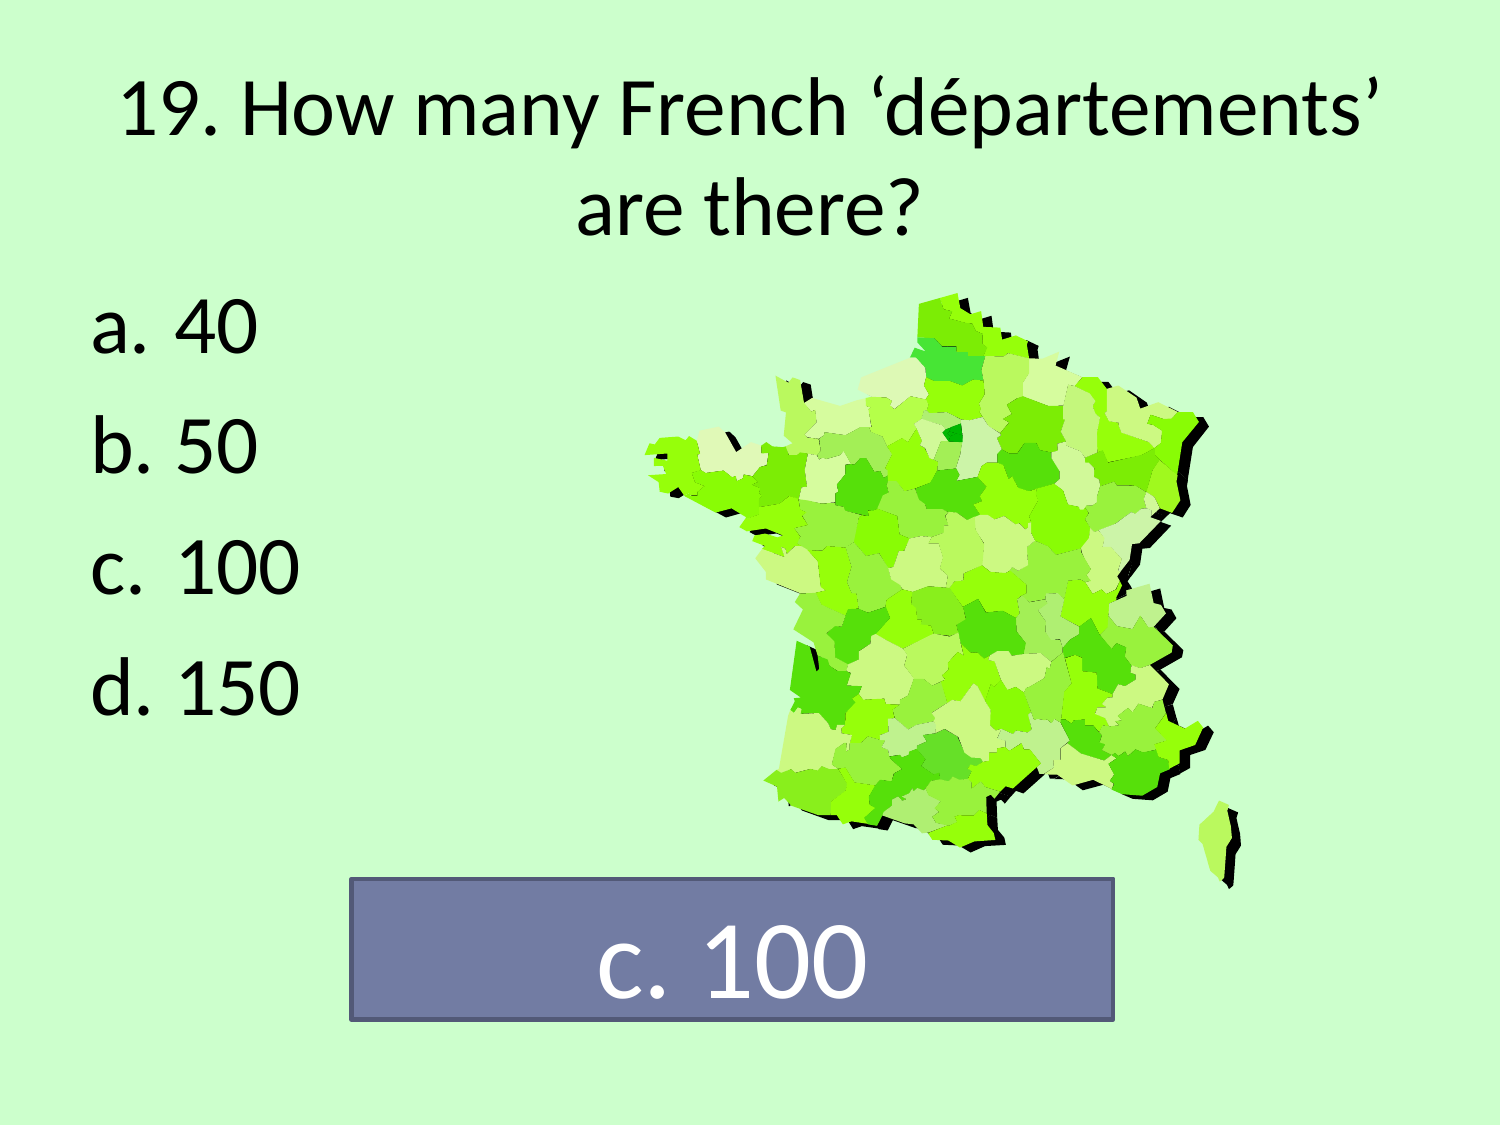

# 19. How many French ‘départements’ are there?
40
50
100
150
c. 100